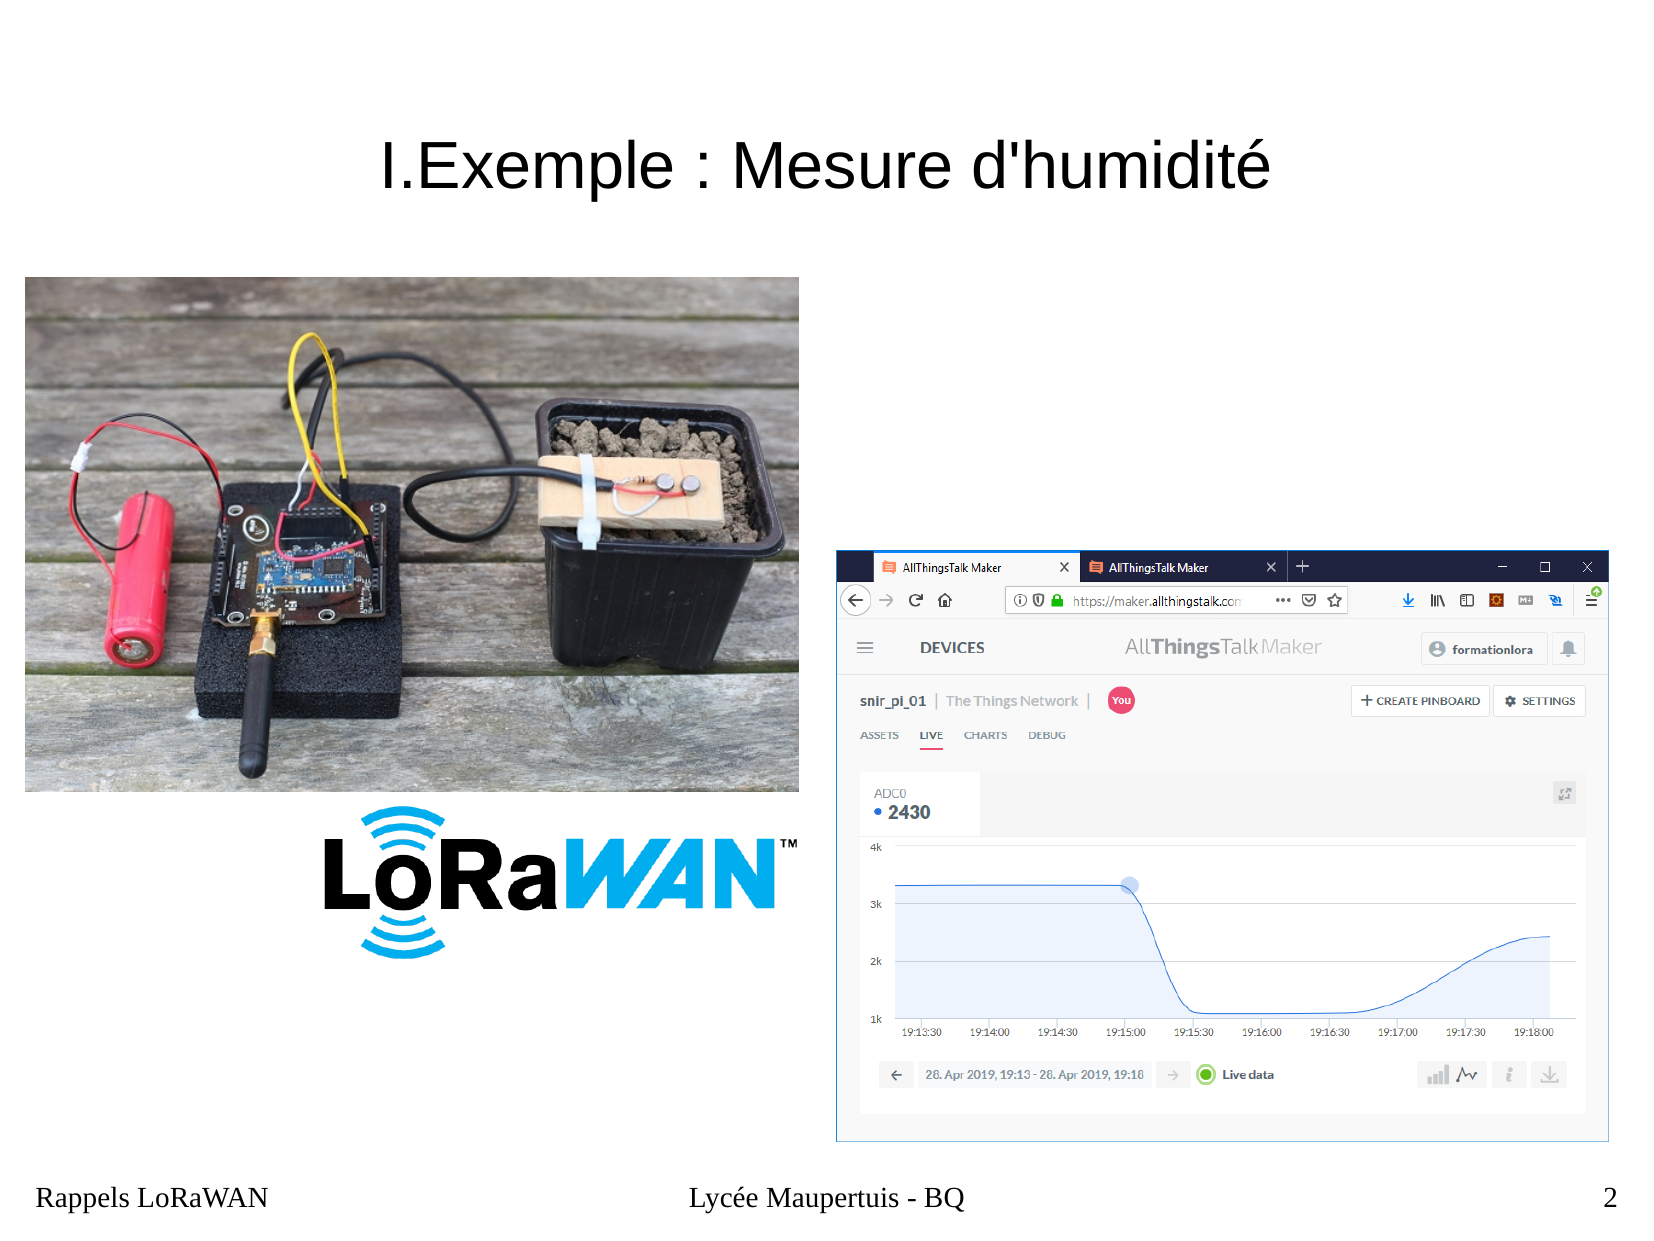

# Exemple : Mesure d'humidité
Rappels LoRaWAN
Lycée Maupertuis - BQ
2